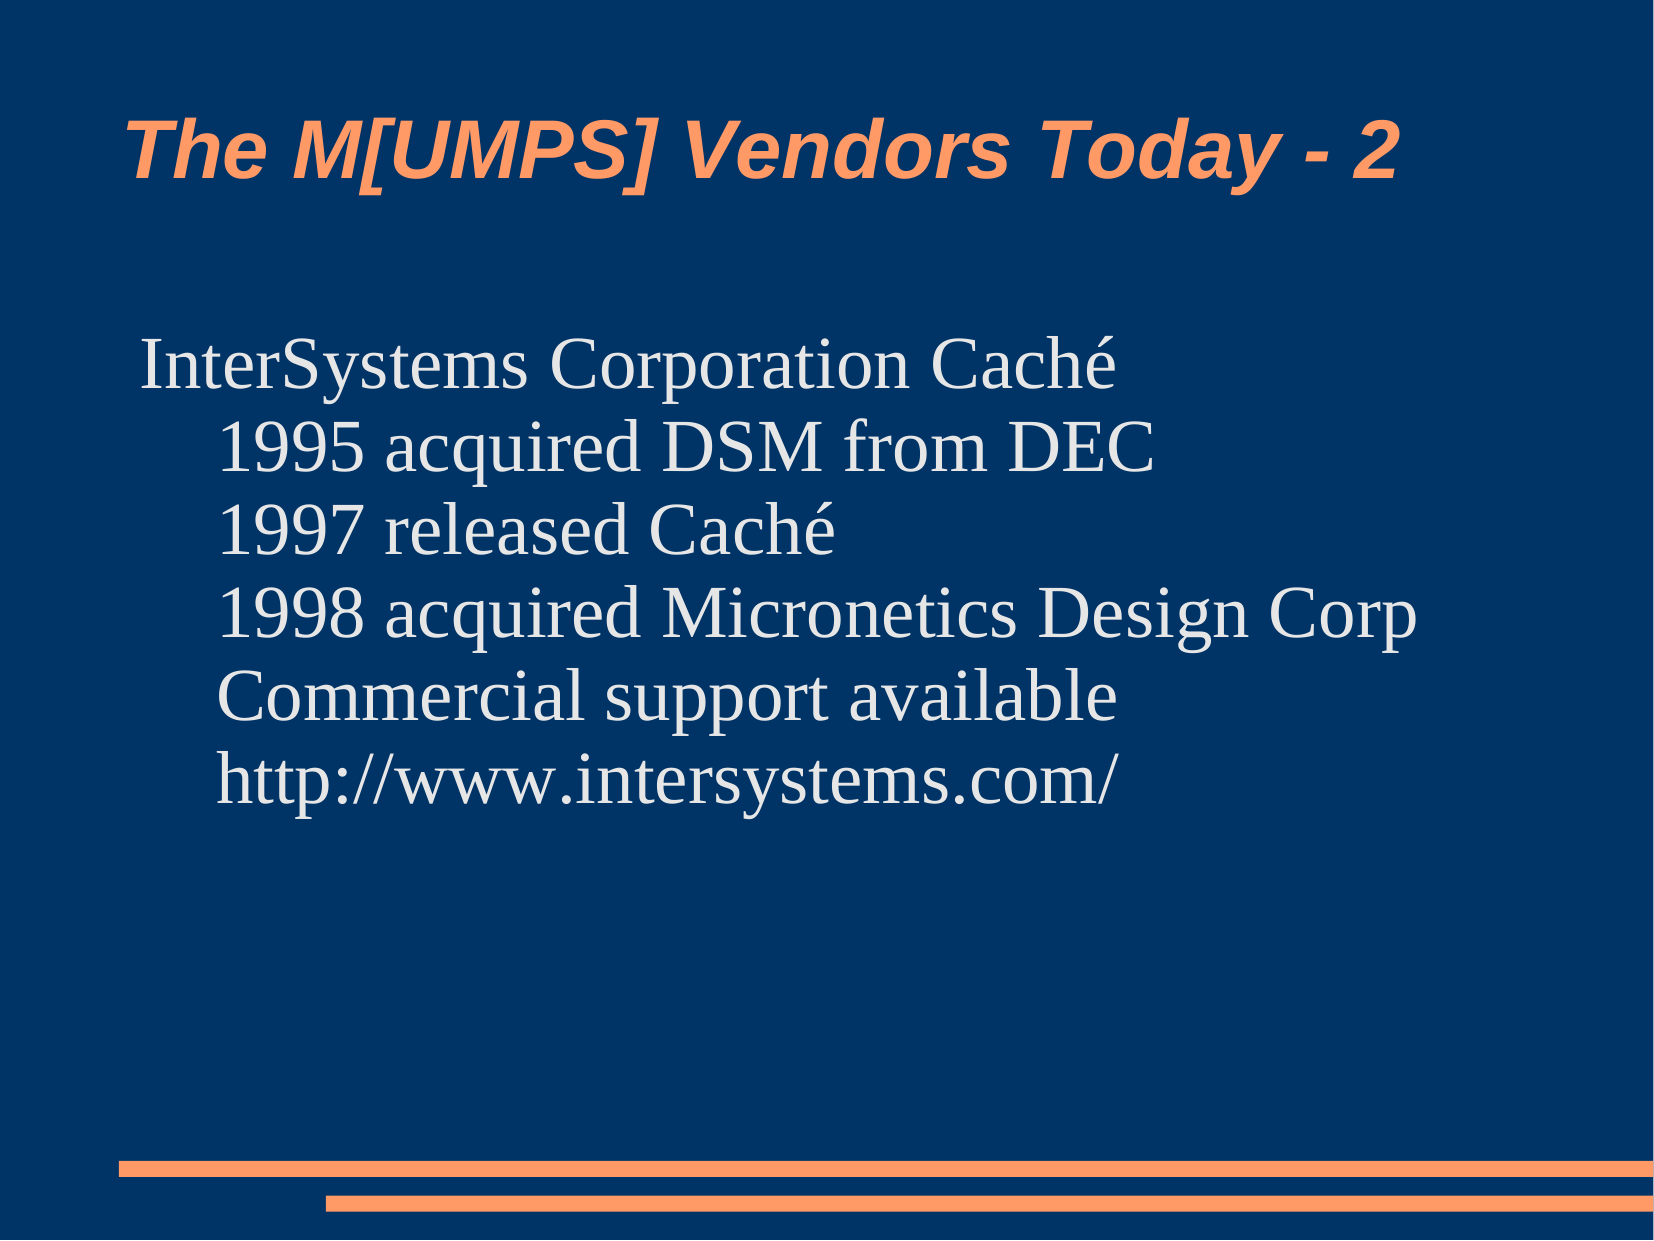

# The M[UMPS] Vendors Today - 2
InterSystems Corporation Caché
1995 acquired DSM from DEC
1997 released Caché
1998 acquired Micronetics Design Corp
Commercial support available
http://www.intersystems.com/